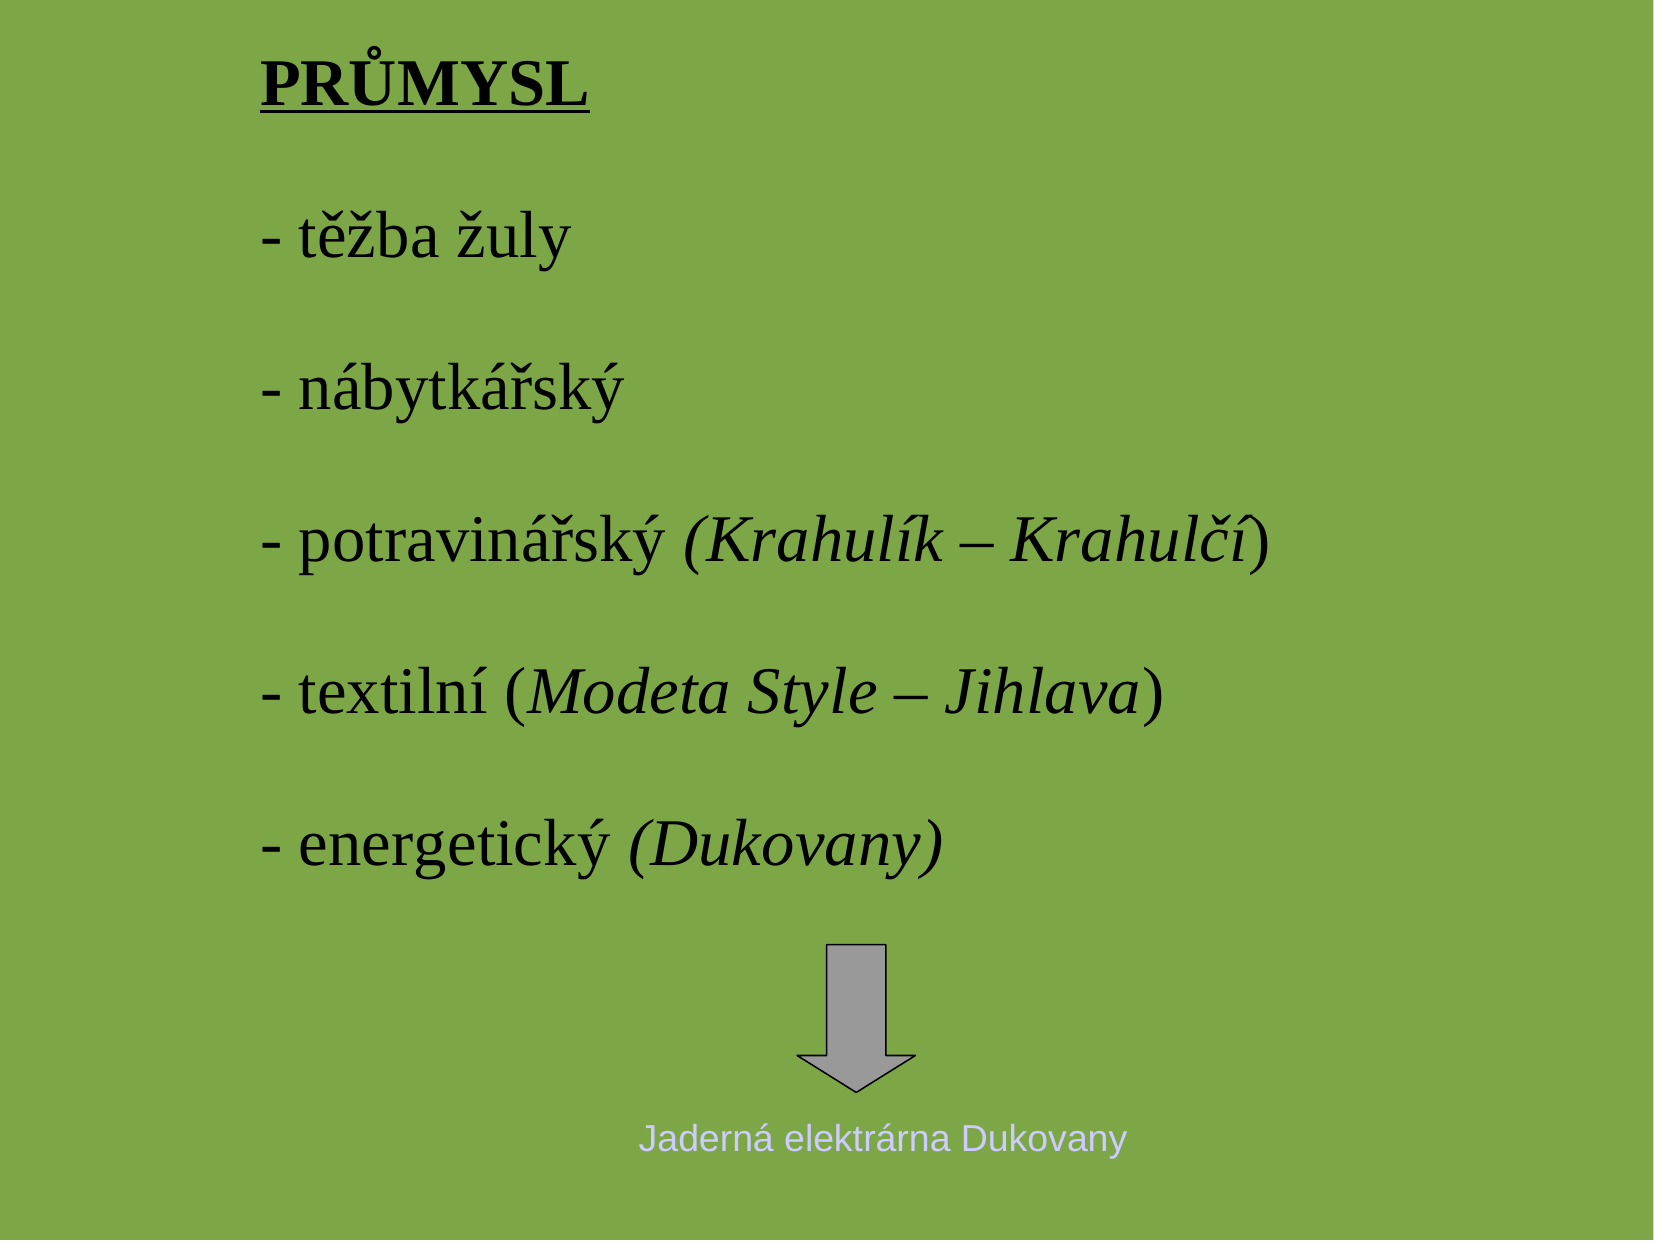

PRŮMYSL
- těžba žuly
- nábytkářský
- potravinářský (Krahulík – Krahulčí)
- textilní (Modeta Style – Jihlava)
- energetický (Dukovany)
Jaderná elektrárna Dukovany